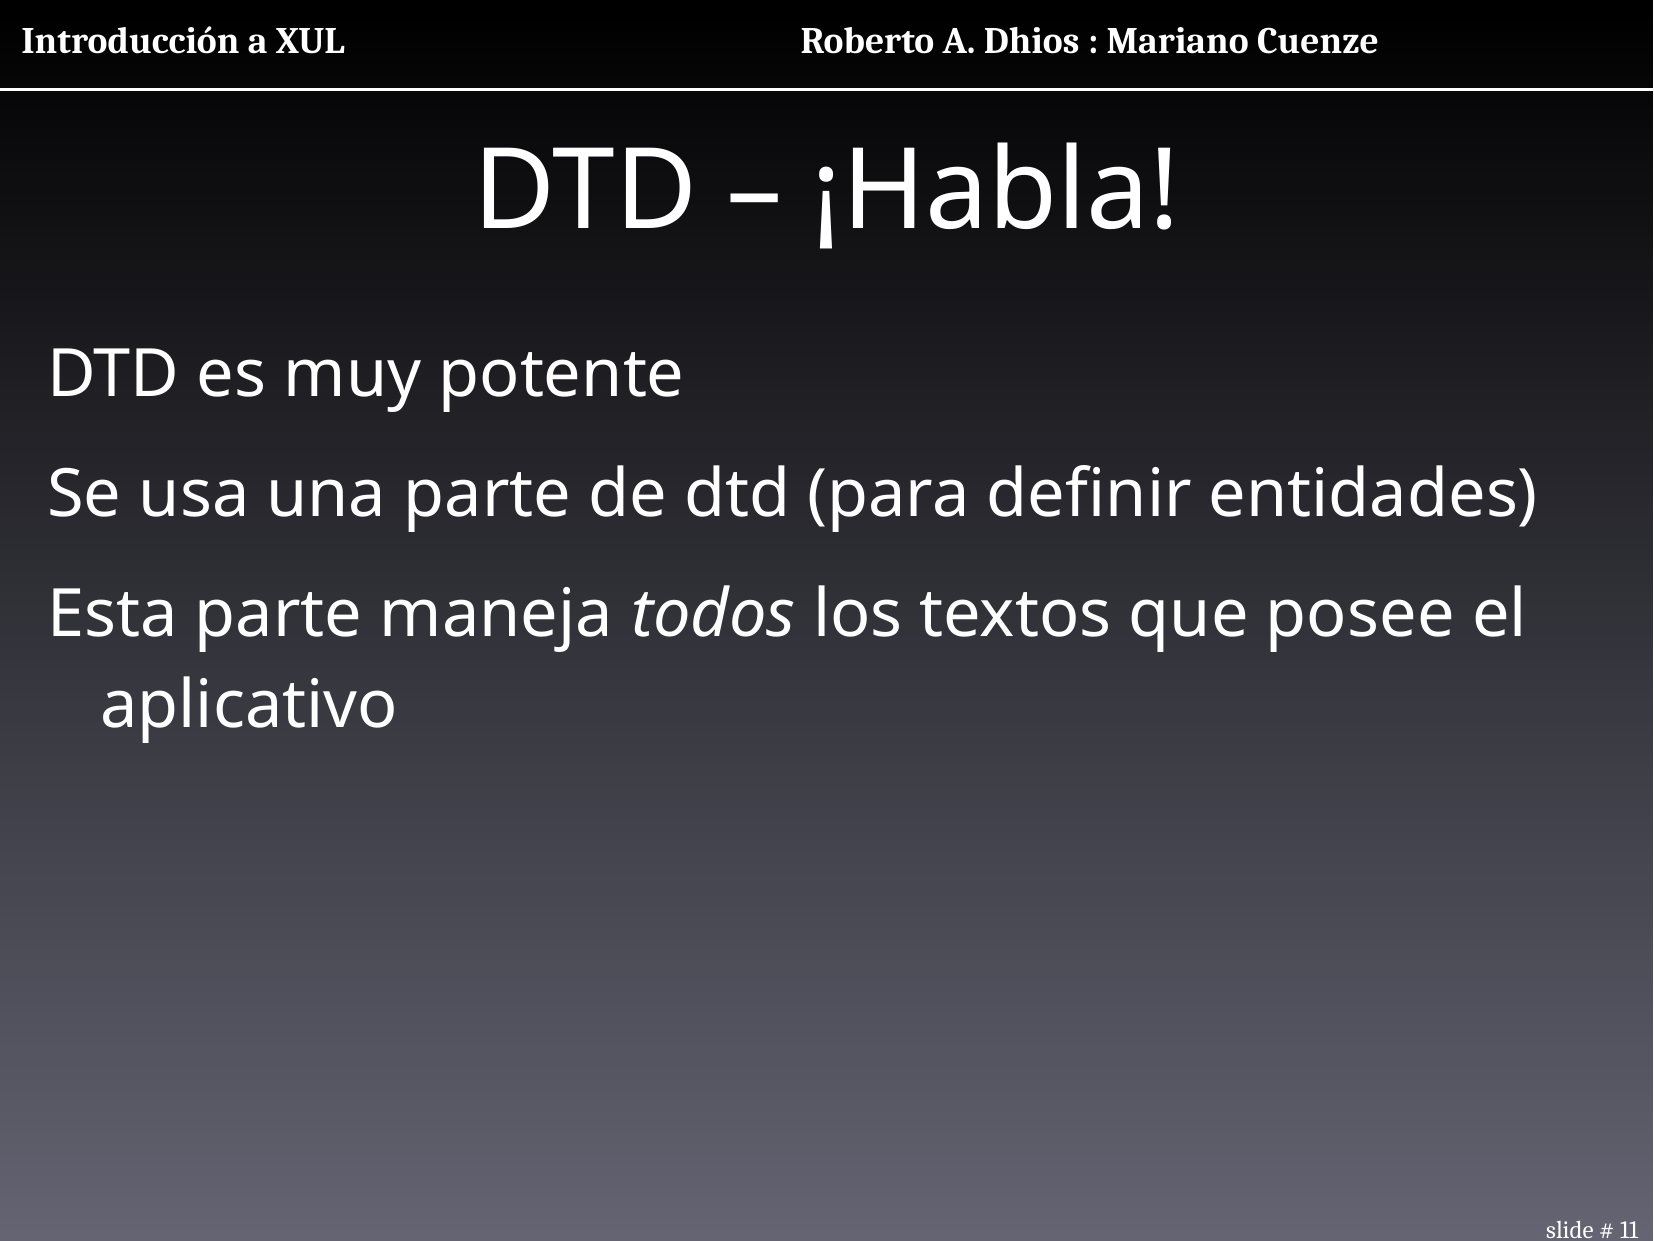

Introducción a XUL						 Roberto A. Dhios : Mariano Cuenze
# DTD – ¡Habla!
DTD es muy potente
Se usa una parte de dtd (para definir entidades)
Esta parte maneja todos los textos que posee el aplicativo